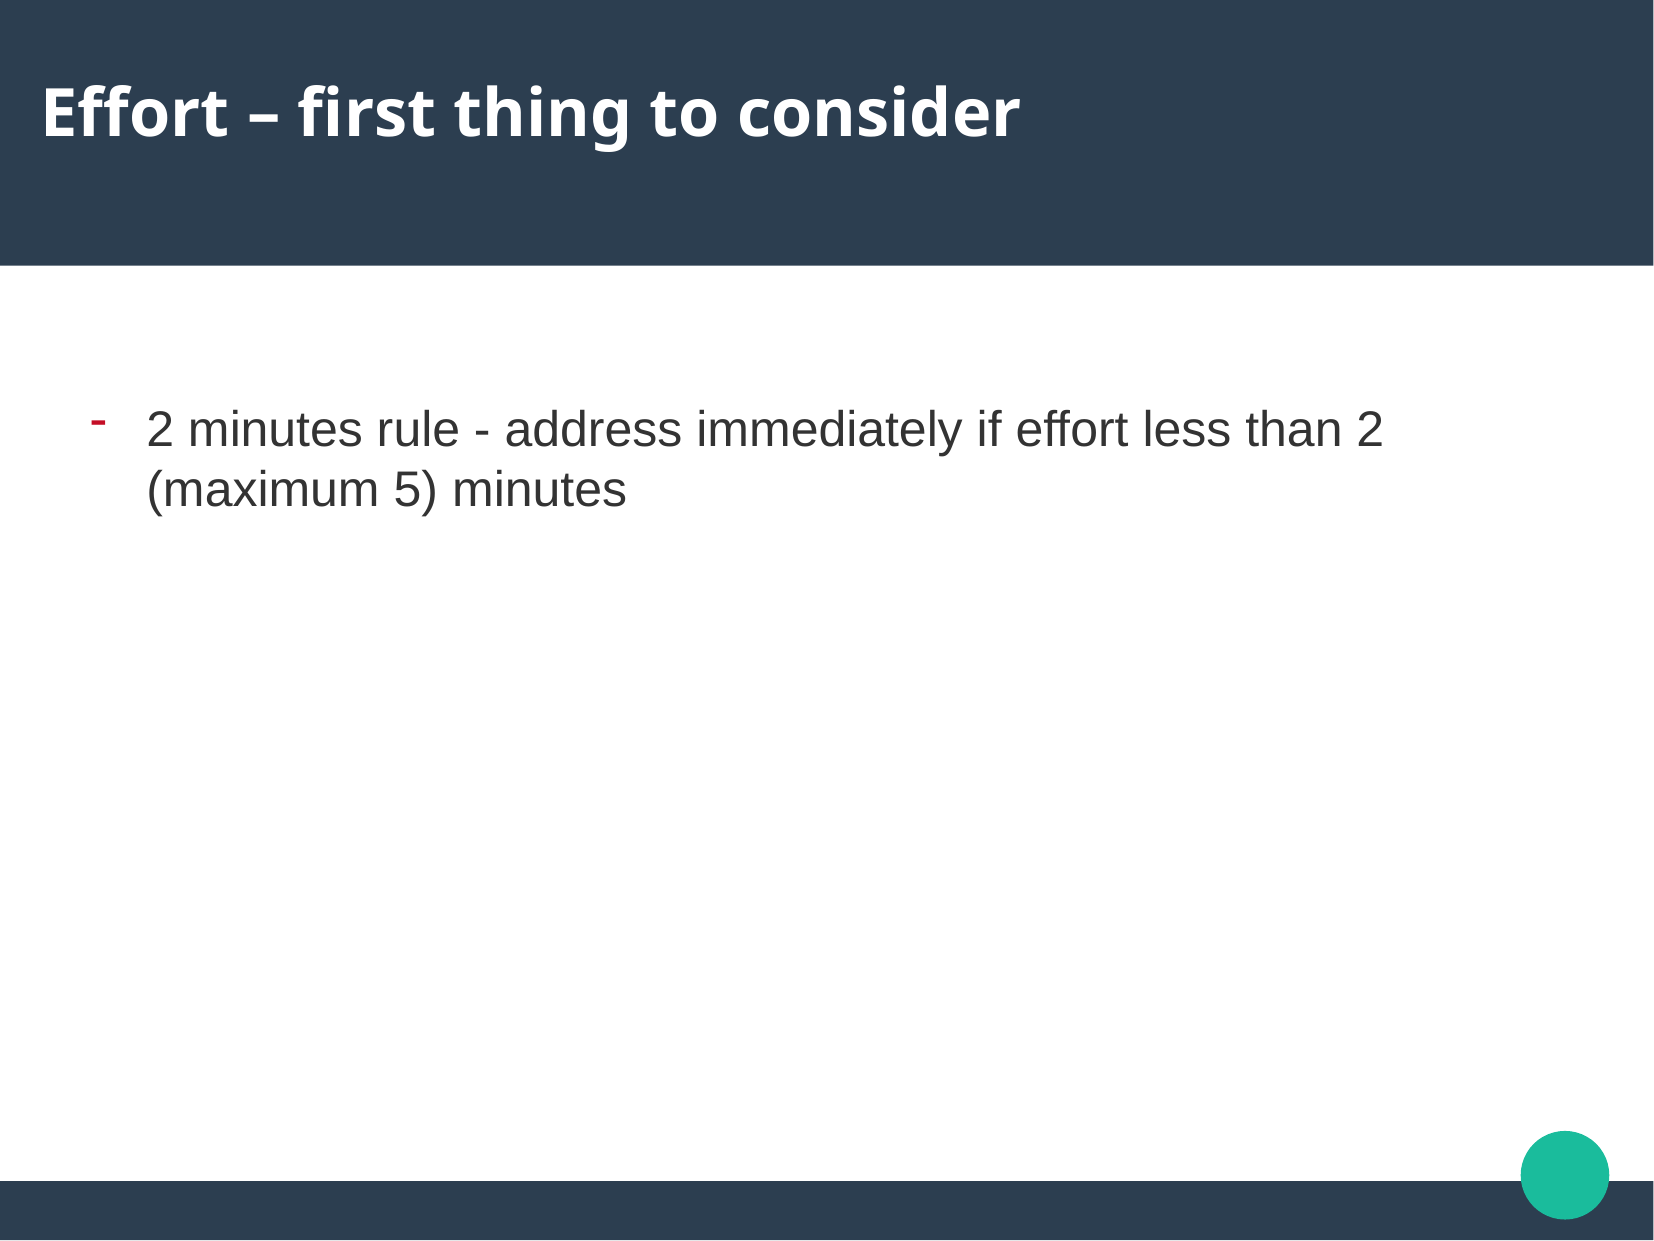

# Effort – first thing to consider
2 minutes rule - address immediately if effort less than 2 (maximum 5) minutes